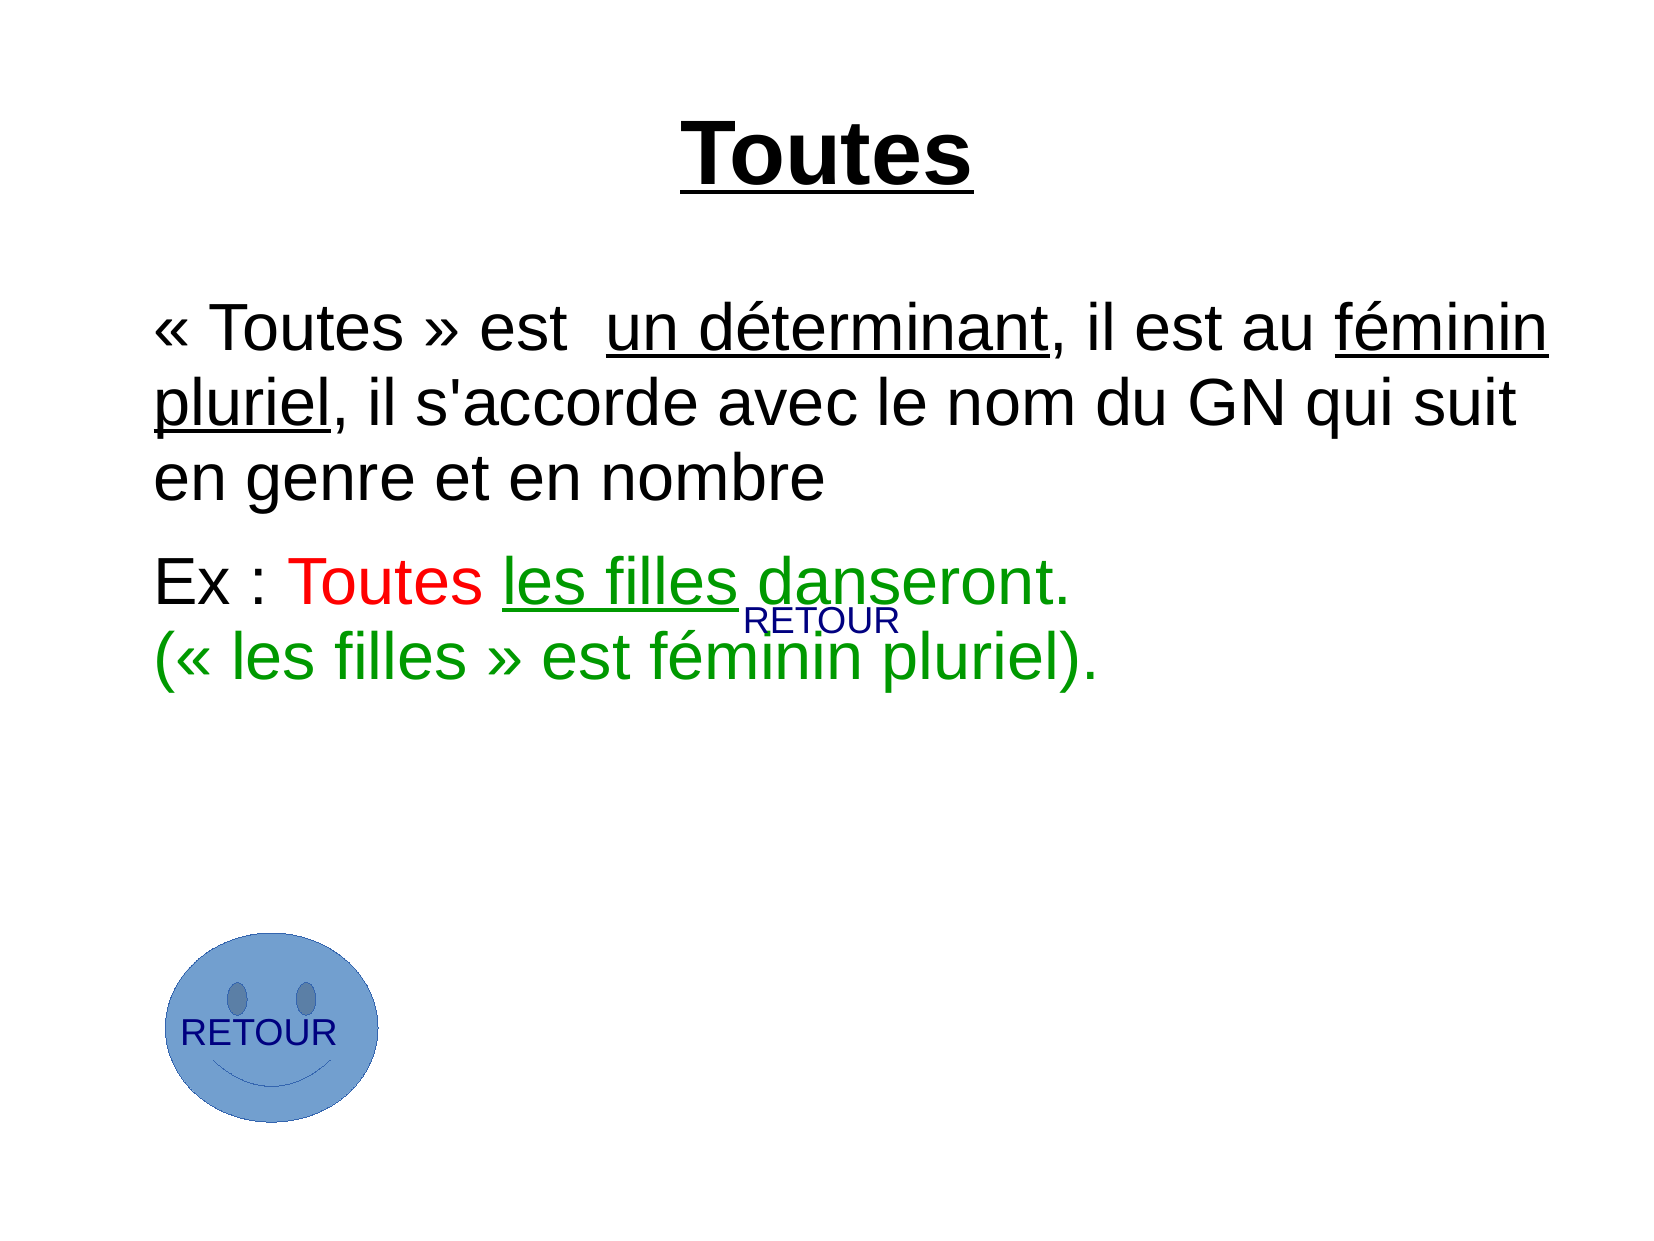

# Toutes
« Toutes » est un déterminant, il est au féminin pluriel, il s'accorde avec le nom du GN qui suit en genre et en nombre
Ex : Toutes les filles danseront.
(« les filles » est féminin pluriel).
RETOUR
RETOUR